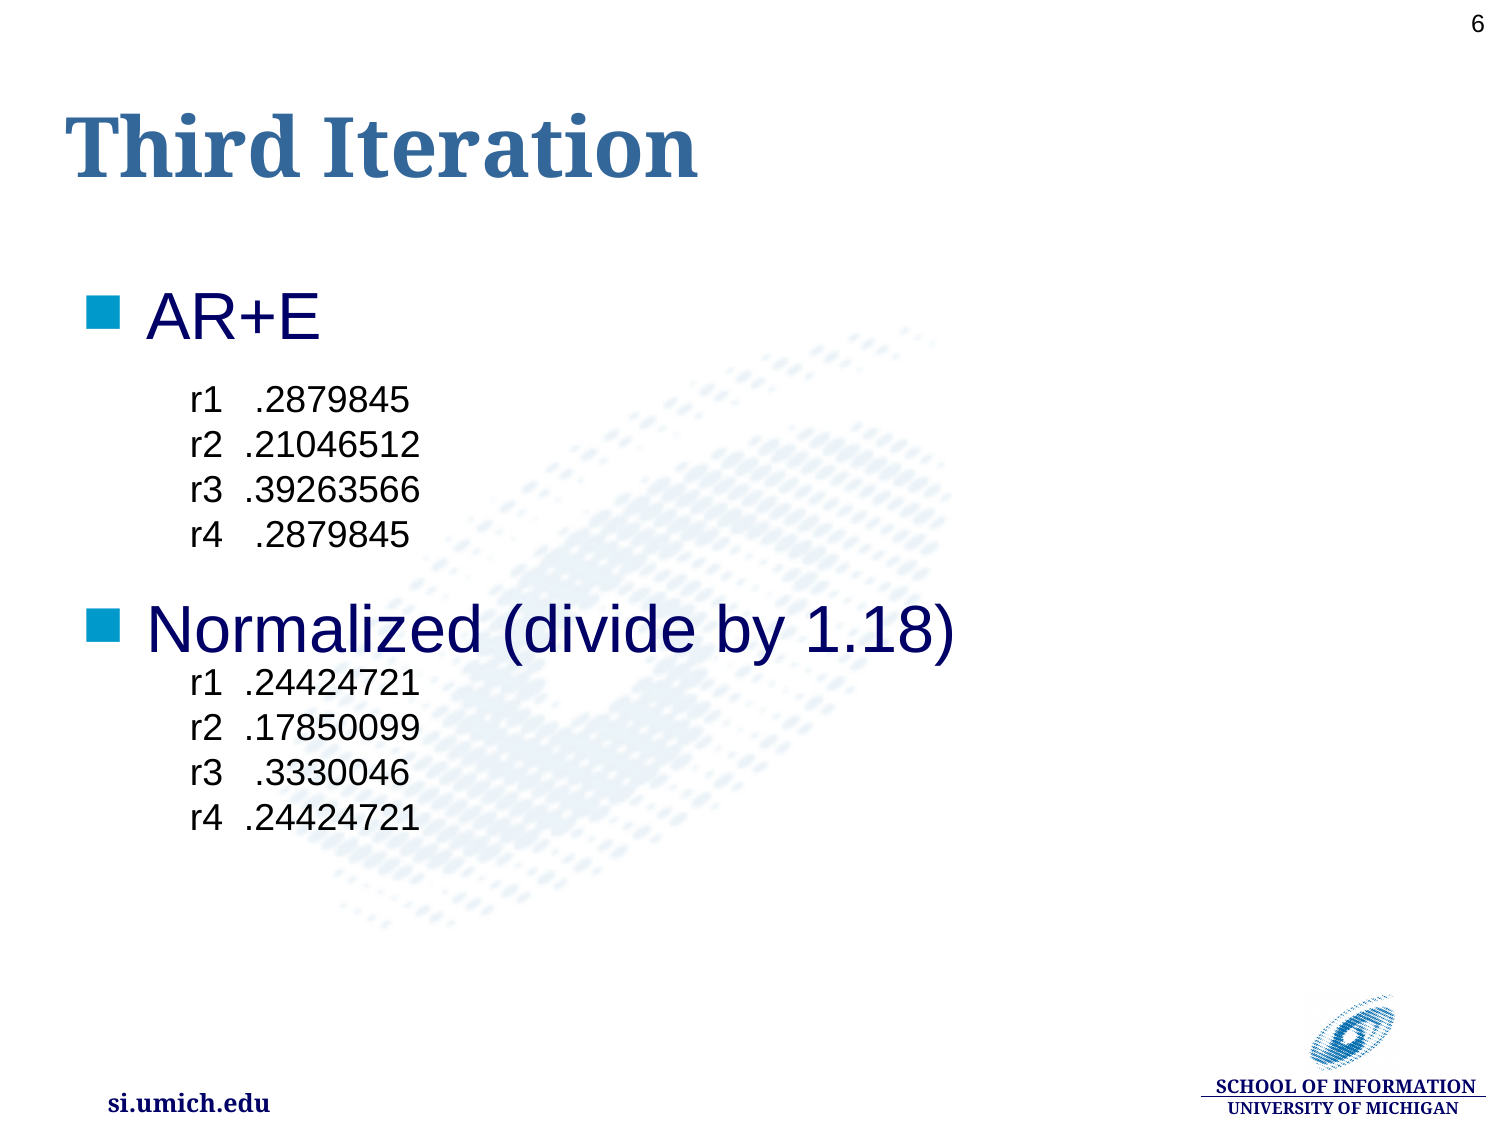

# Third Iteration
AR+E
Normalized (divide by 1.18)
r1 .2879845
r2 .21046512
r3 .39263566
r4 .2879845
r1 .24424721
r2 .17850099
r3 .3330046
r4 .24424721